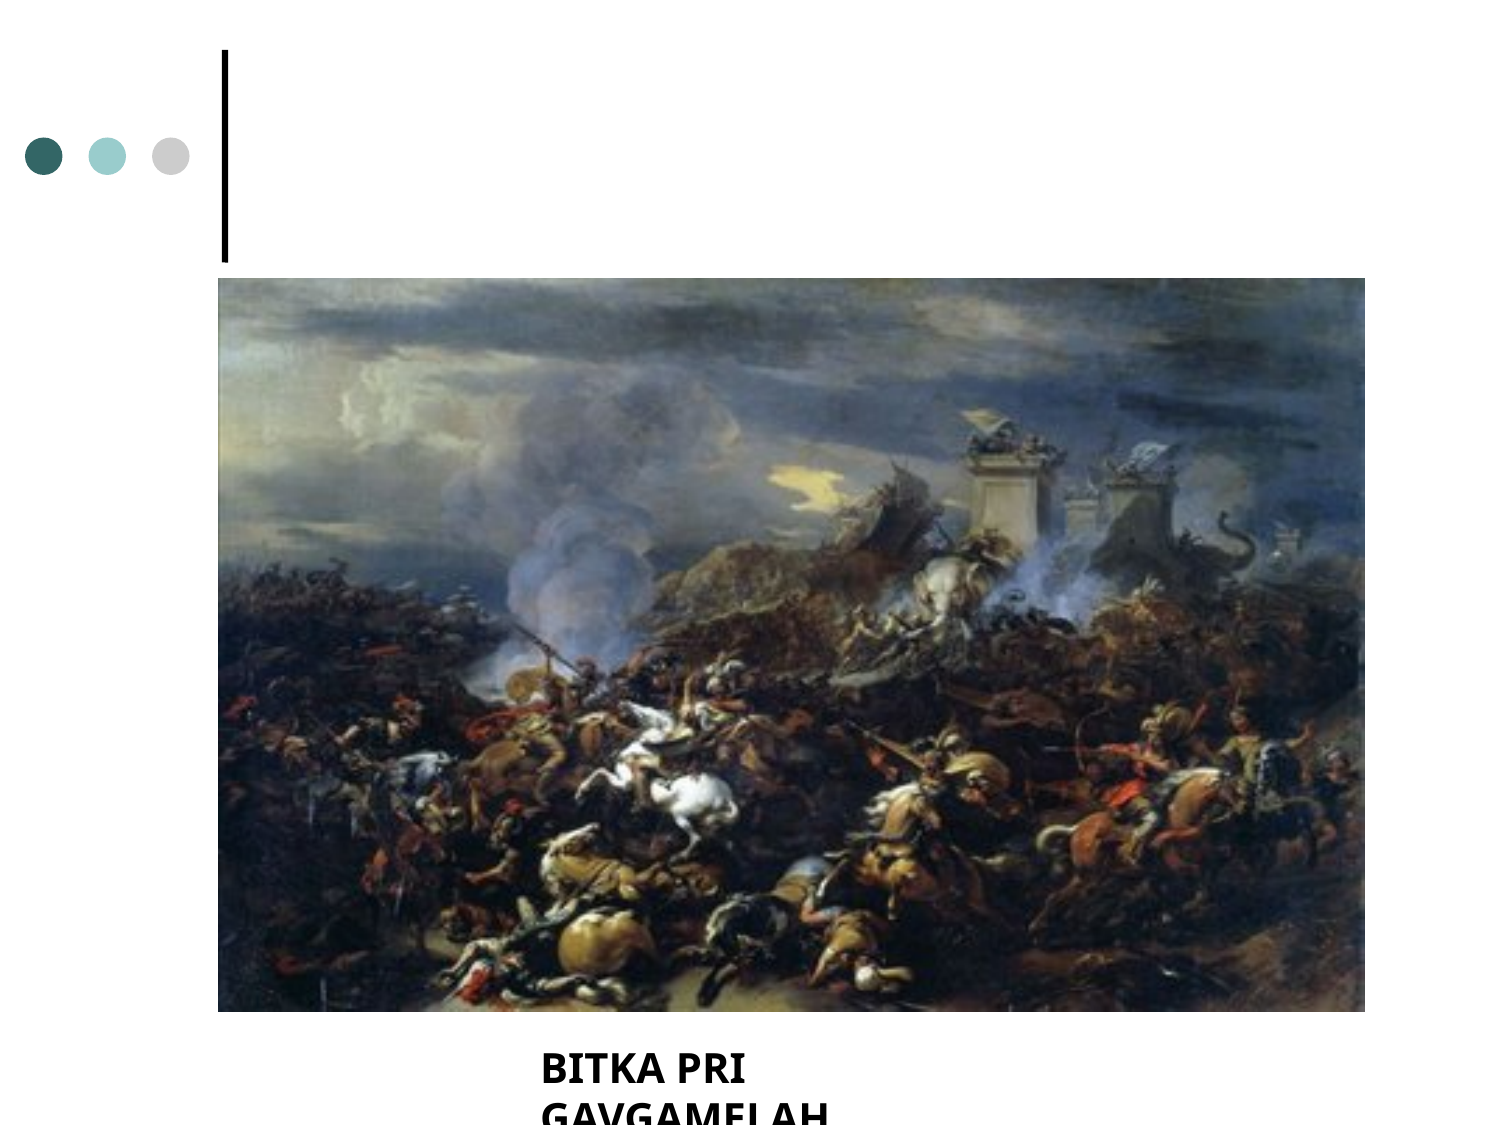

# 3.) BITKA PRI GAVGAMELAH
Aleksandrova in Darejeva vojska
Darejeva vojska močnejša, večja
Darej zaslutil poraz in zbeži
Darej se umakne v Ekbatano, Aleksander nadaljuje pohod proti Babilonu, katerega osvoji brez boja
BITKA PRI GAVGAMELAH